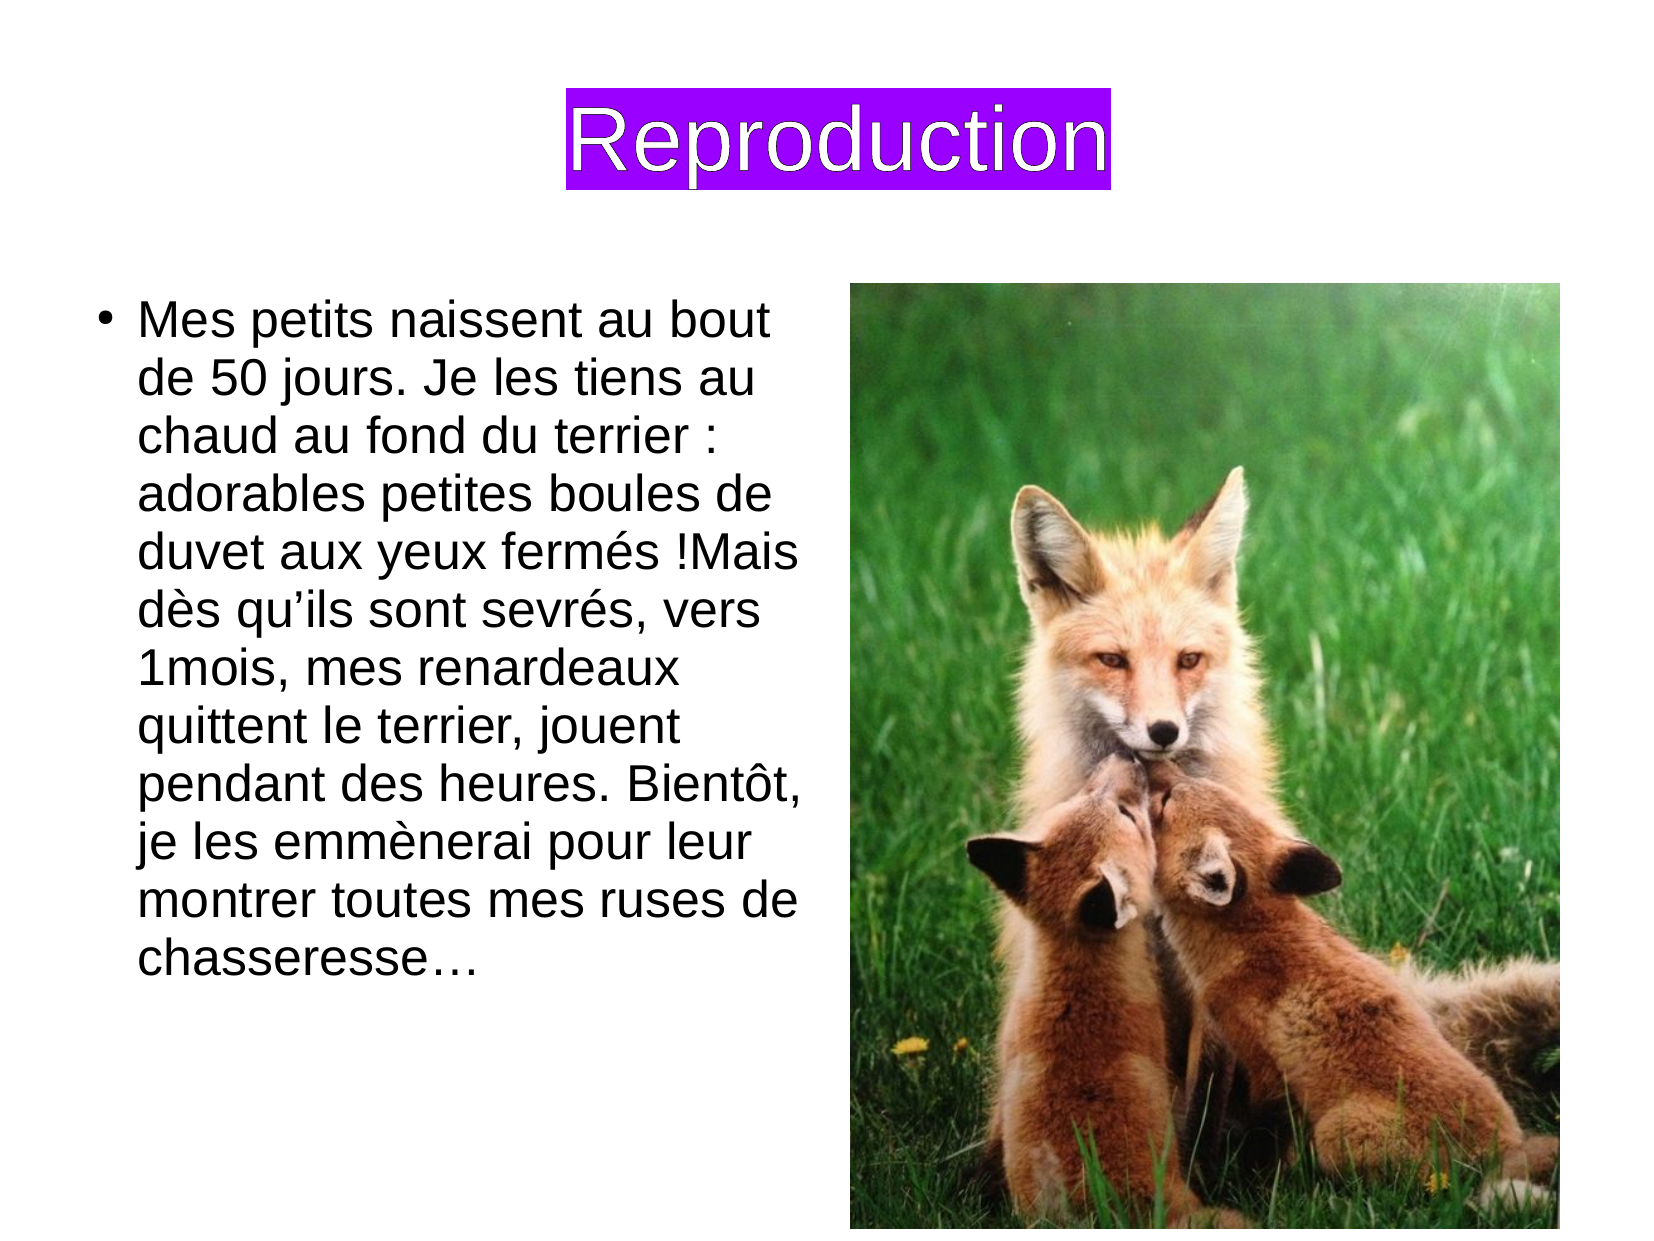

# Reproduction
Mes petits naissent au bout de 50 jours. Je les tiens au chaud au fond du terrier : adorables petites boules de duvet aux yeux fermés !Mais dès qu’ils sont sevrés, vers 1mois, mes renardeaux quittent le terrier, jouent pendant des heures. Bientôt, je les emmènerai pour leur montrer toutes mes ruses de chasseresse…